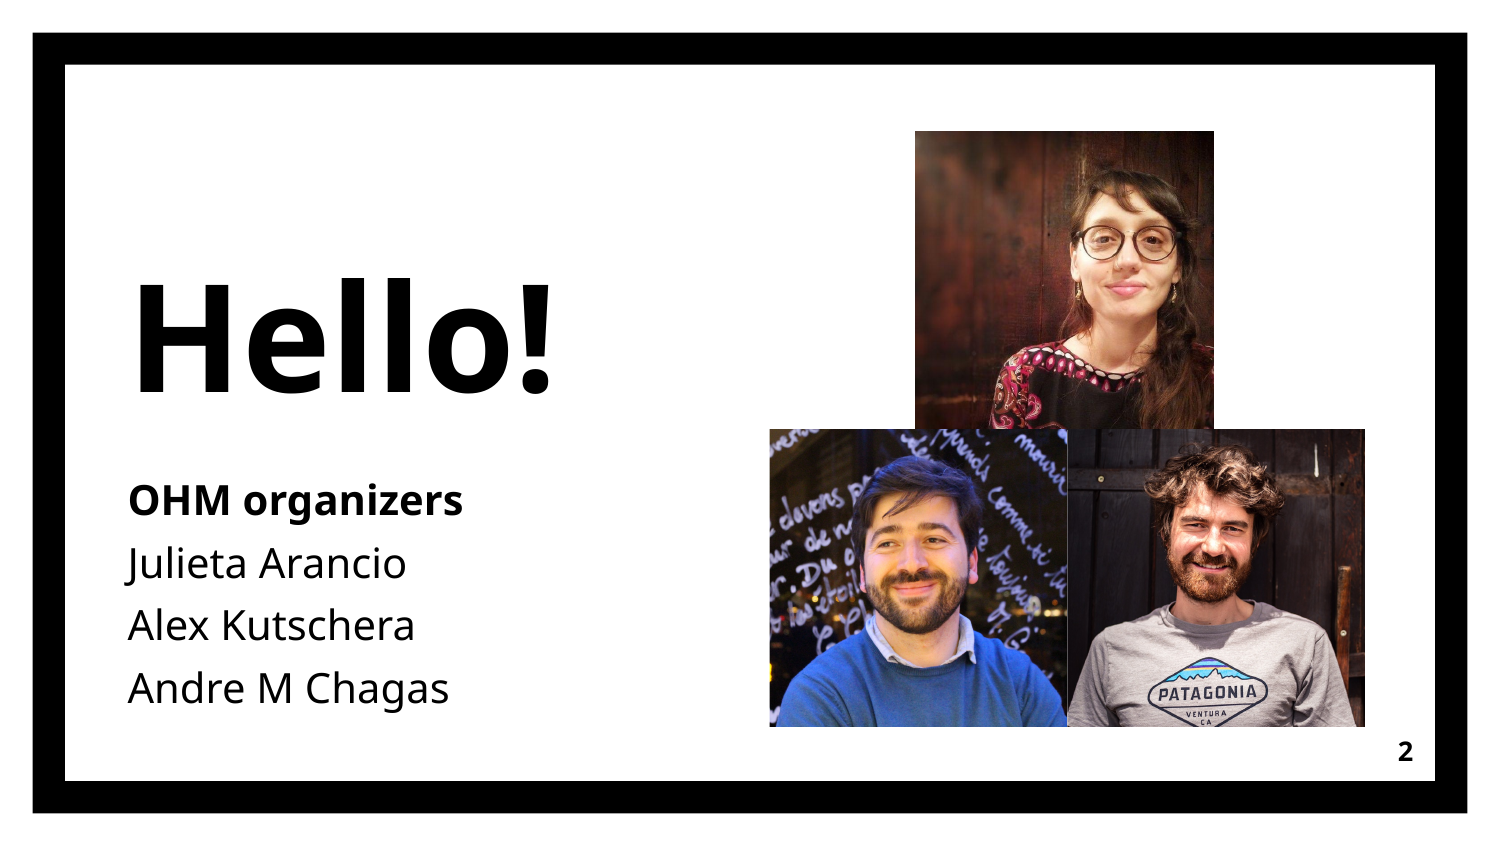

# Hello!
OHM organizers
Julieta Arancio
Alex Kutschera
Andre M Chagas